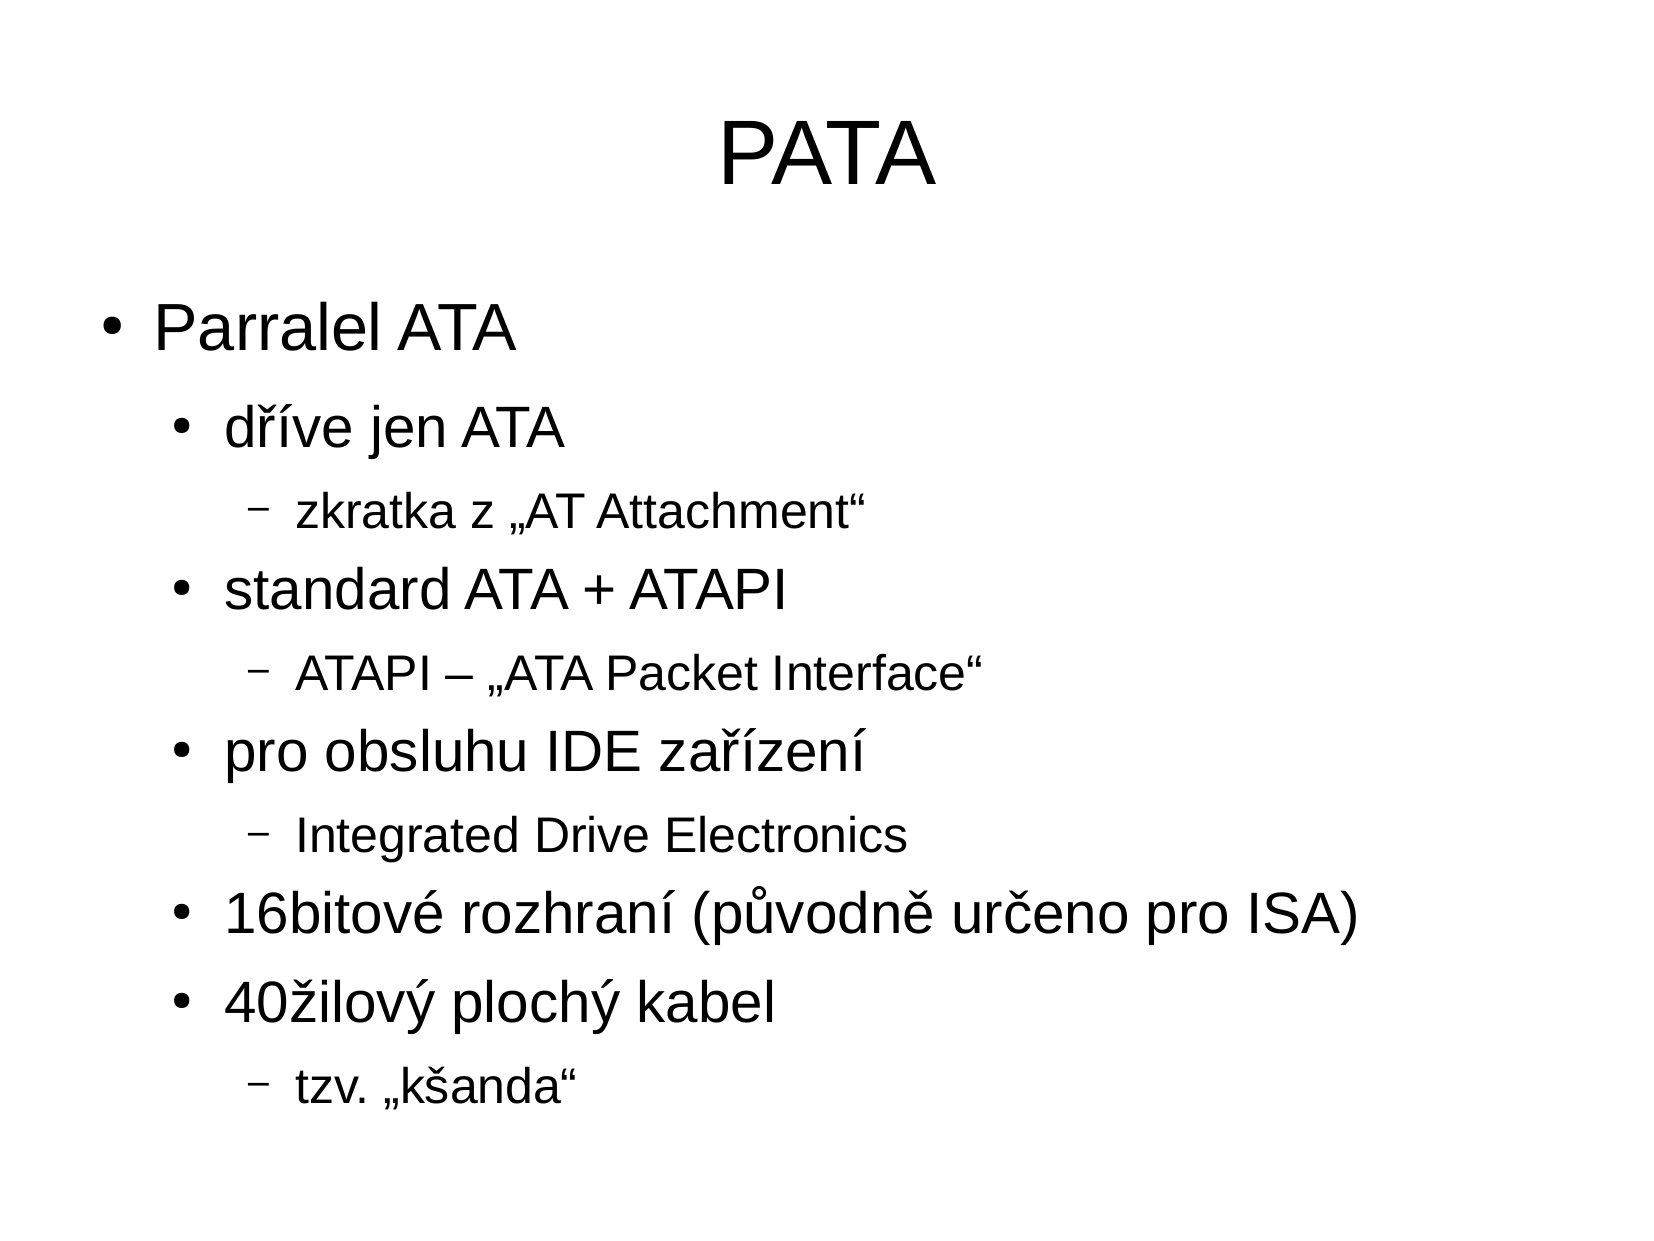

# PATA
Parralel ATA
dříve jen ATA
zkratka z „AT Attachment“
standard ATA + ATAPI
ATAPI – „ATA Packet Interface“
pro obsluhu IDE zařízení
Integrated Drive Electronics
16bitové rozhraní (původně určeno pro ISA)
40žilový plochý kabel
tzv. „kšanda“